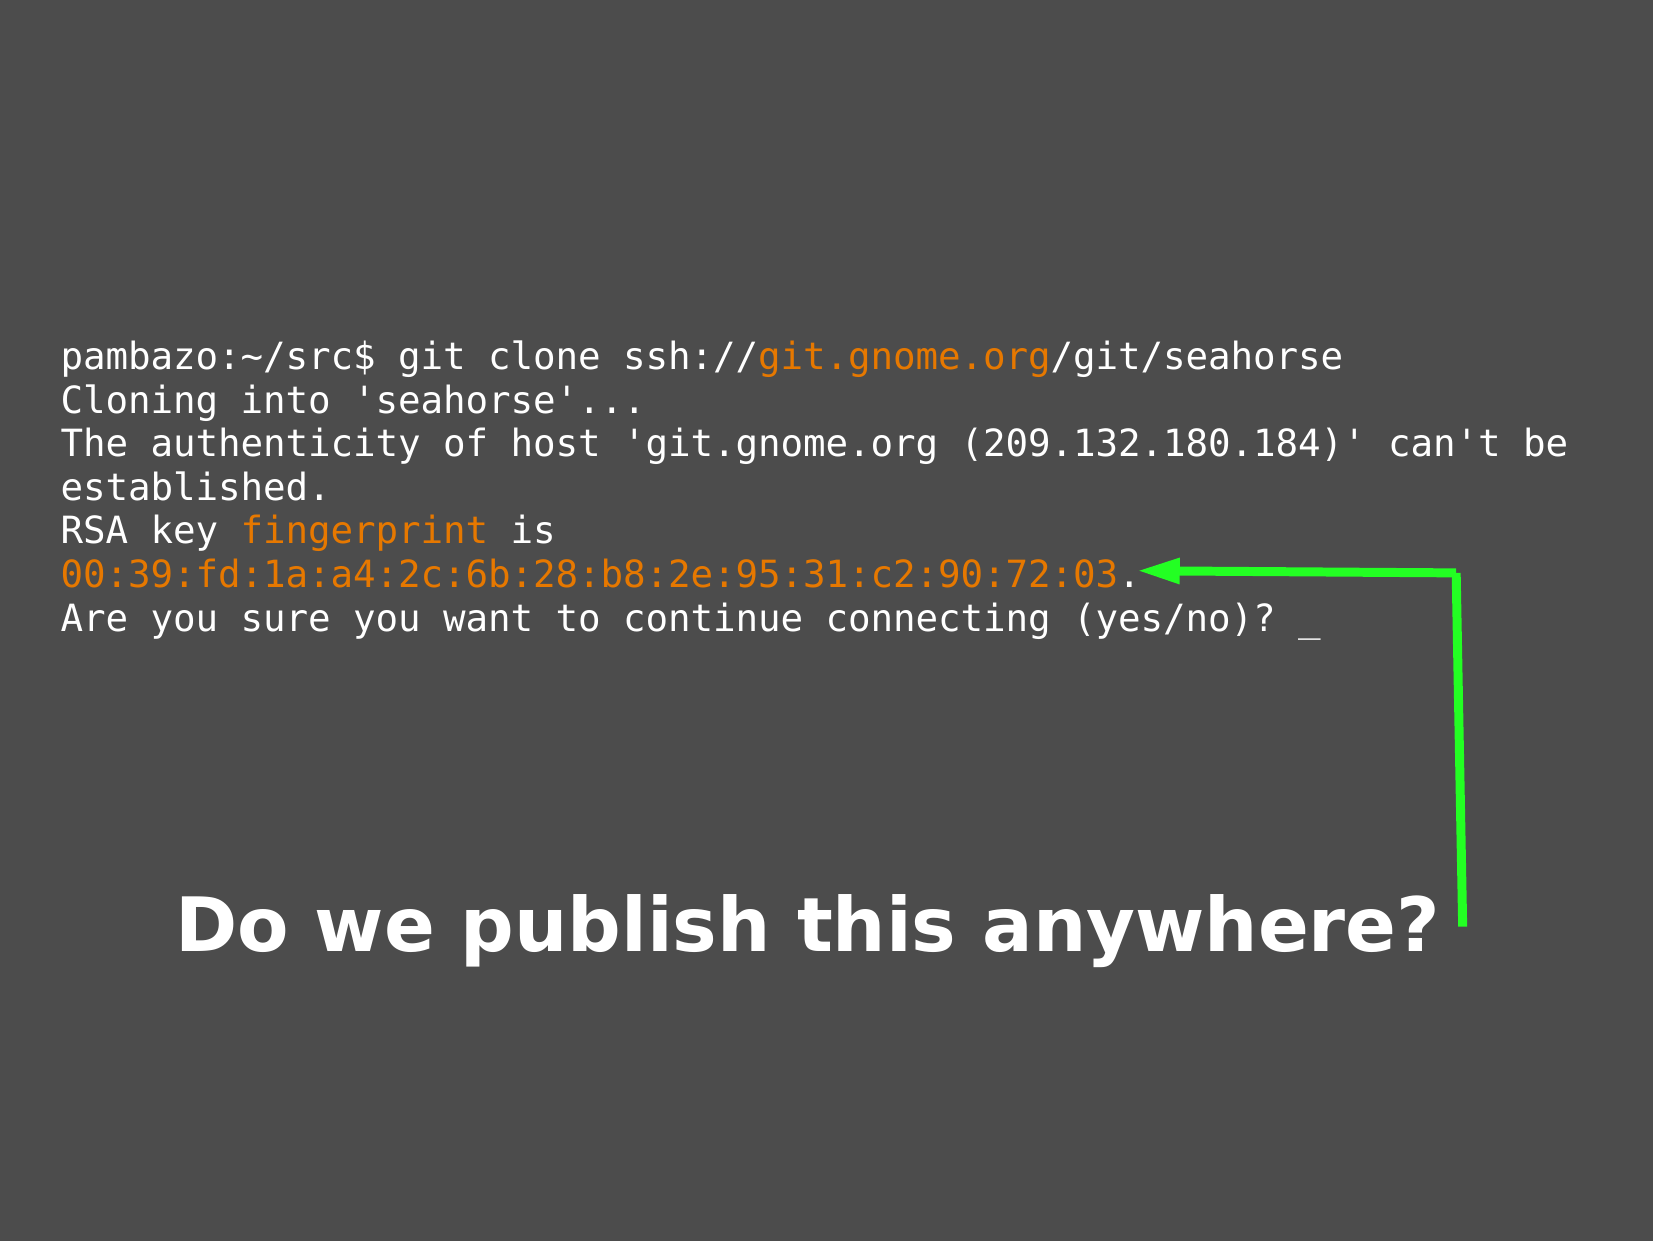

pambazo:~/src$ git clone ssh://git.gnome.org/git/seahorse
Cloning into 'seahorse'...
The authenticity of host 'git.gnome.org (209.132.180.184)' can't be established.
RSA key fingerprint is 00:39:fd:1a:a4:2c:6b:28:b8:2e:95:31:c2:90:72:03.
Are you sure you want to continue connecting (yes/no)? _
Do we publish this anywhere?